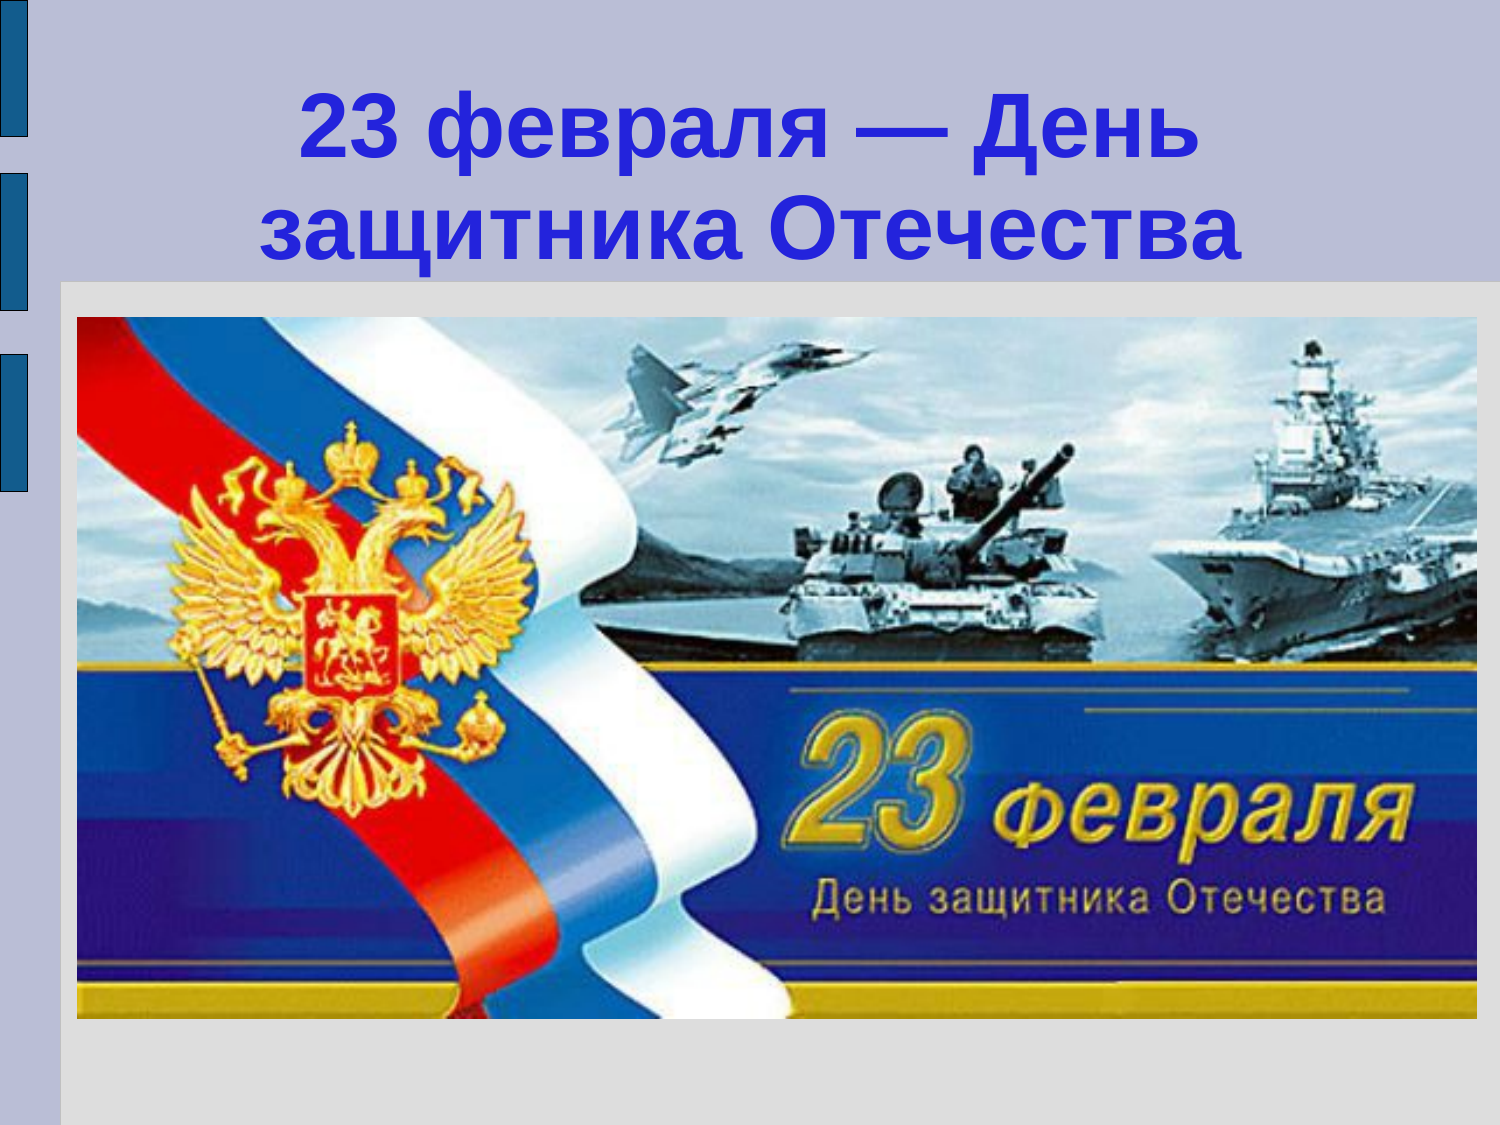

# 23 февраля — День защитника Отечества